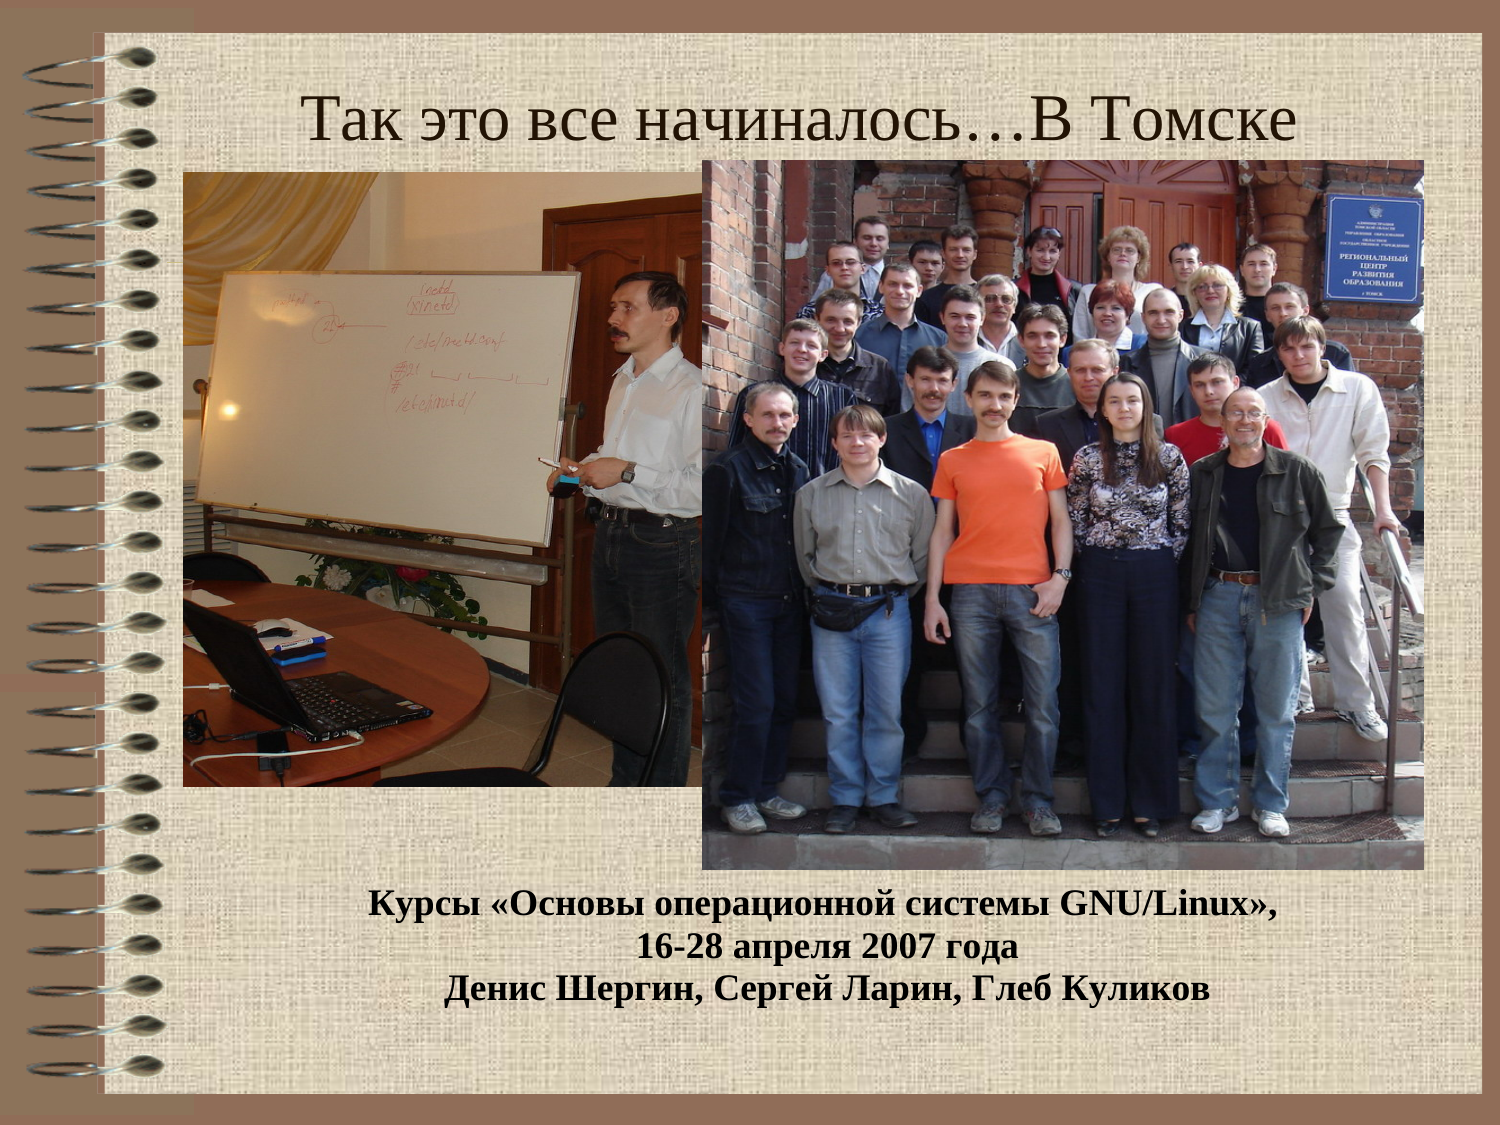

# Так это все начиналось…В Томске
Курсы «Основы операционной системы GNU/Linux»,
16-28 апреля 2007 года
Денис Шергин, Сергей Ларин, Глеб Куликов